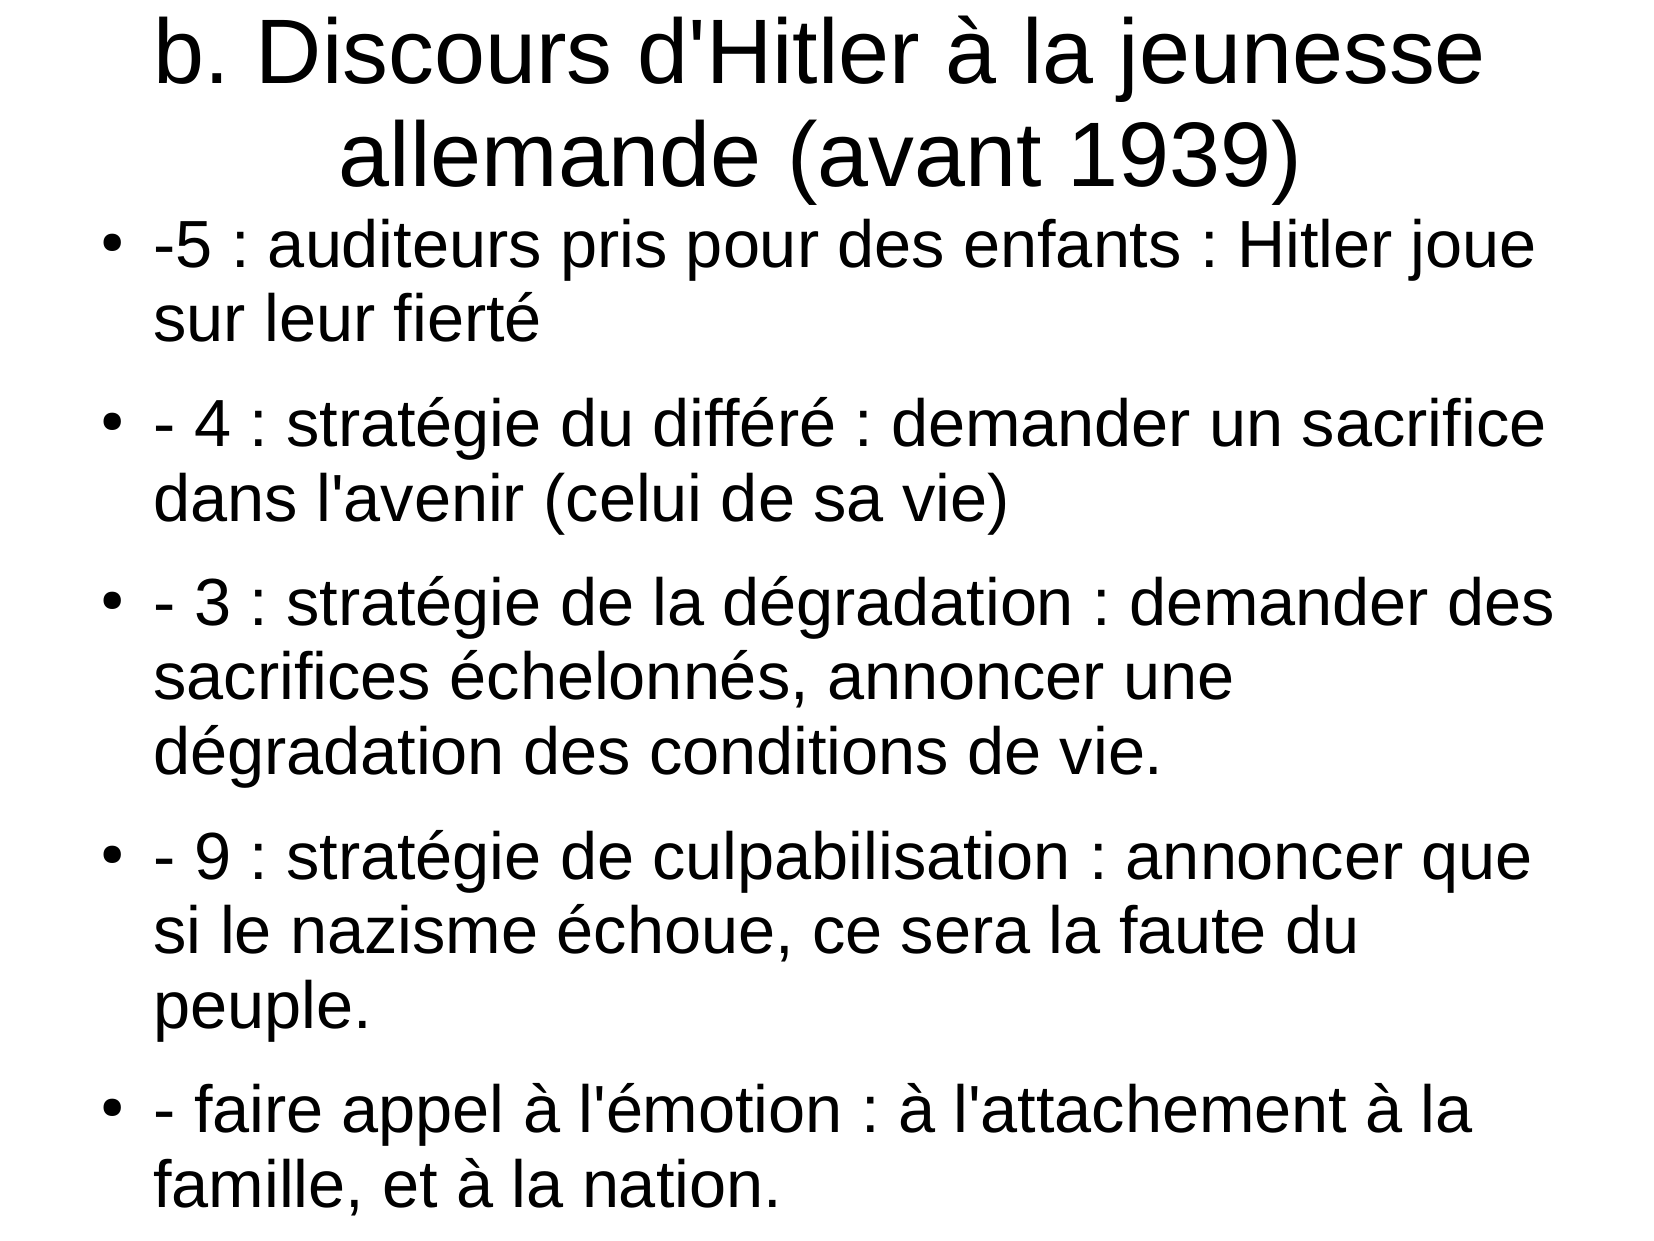

# b. Discours d'Hitler à la jeunesse allemande (avant 1939)
-5 : auditeurs pris pour des enfants : Hitler joue sur leur fierté
- 4 : stratégie du différé : demander un sacrifice dans l'avenir (celui de sa vie)
- 3 : stratégie de la dégradation : demander des sacrifices échelonnés, annoncer une dégradation des conditions de vie.
- 9 : stratégie de culpabilisation : annoncer que si le nazisme échoue, ce sera la faute du peuple.
- faire appel à l'émotion : à l'attachement à la famille, et à la nation.